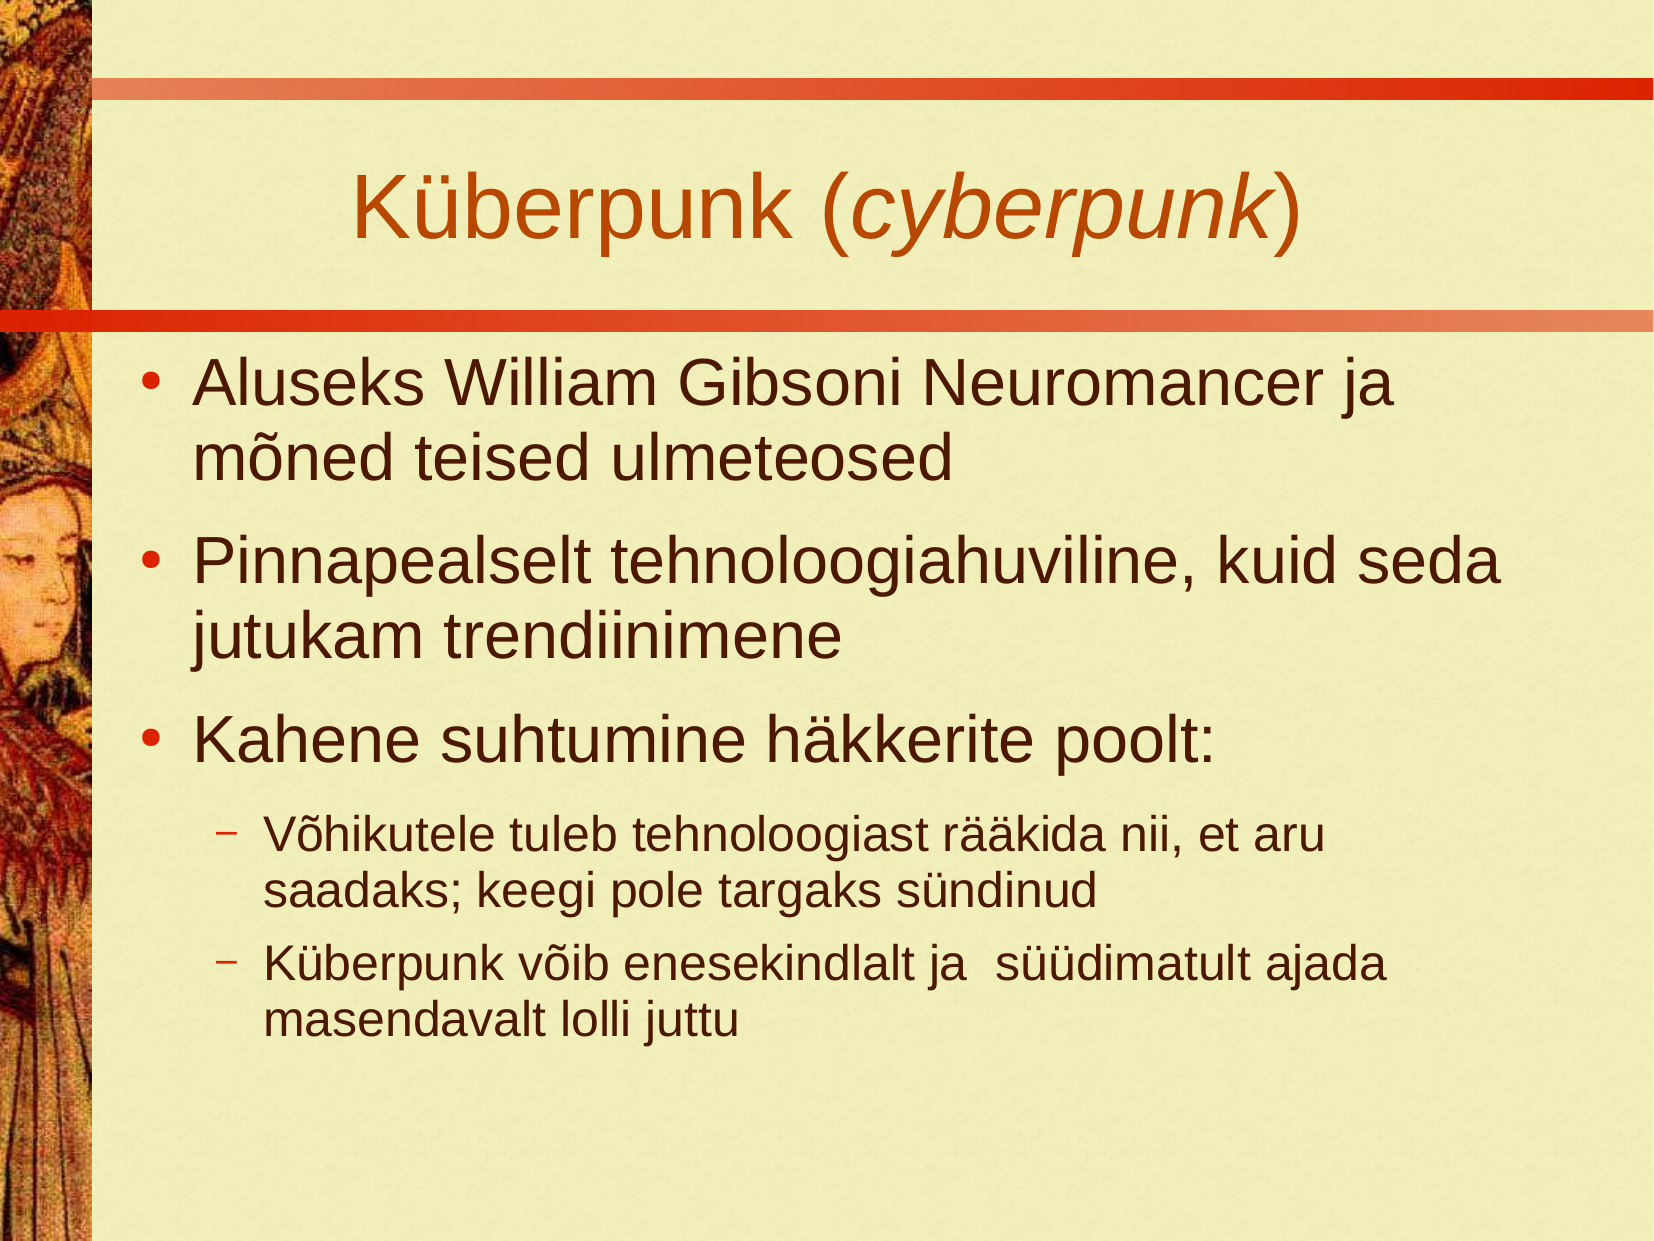

# Küberpunk (cyberpunk)
Aluseks William Gibsoni Neuromancer ja mõned teised ulmeteosed
Pinnapealselt tehnoloogiahuviline, kuid seda jutukam trendiinimene
Kahene suhtumine häkkerite poolt:
Võhikutele tuleb tehnoloogiast rääkida nii, et aru saadaks; keegi pole targaks sündinud
Küberpunk võib enesekindlalt ja süüdimatult ajada masendavalt lolli juttu